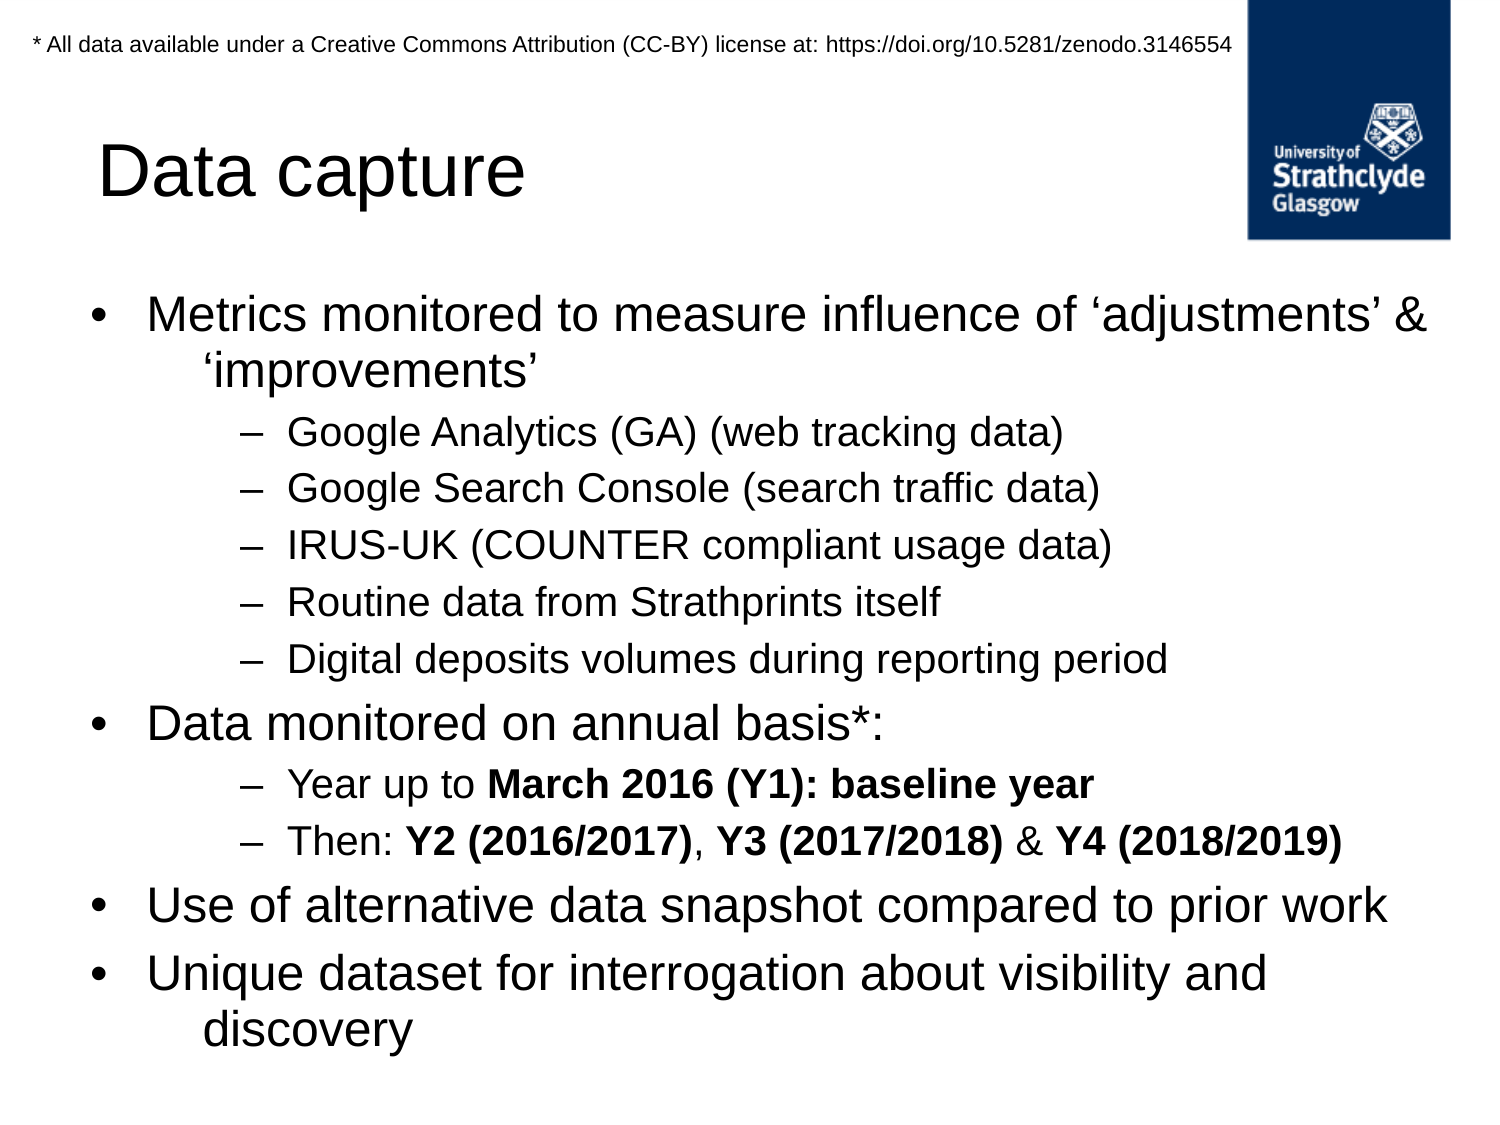

* All data available under a Creative Commons Attribution (CC-BY) license at: https://doi.org/10.5281/zenodo.3146554
Data capture
# Metrics monitored to measure influence of ‘adjustments’ & ‘improvements’
Google Analytics (GA) (web tracking data)
Google Search Console (search traffic data)
IRUS-UK (COUNTER compliant usage data)
Routine data from Strathprints itself
Digital deposits volumes during reporting period
Data monitored on annual basis*:
Year up to March 2016 (Y1): baseline year
Then: Y2 (2016/2017), Y3 (2017/2018) & Y4 (2018/2019)
Use of alternative data snapshot compared to prior work
Unique dataset for interrogation about visibility and discovery